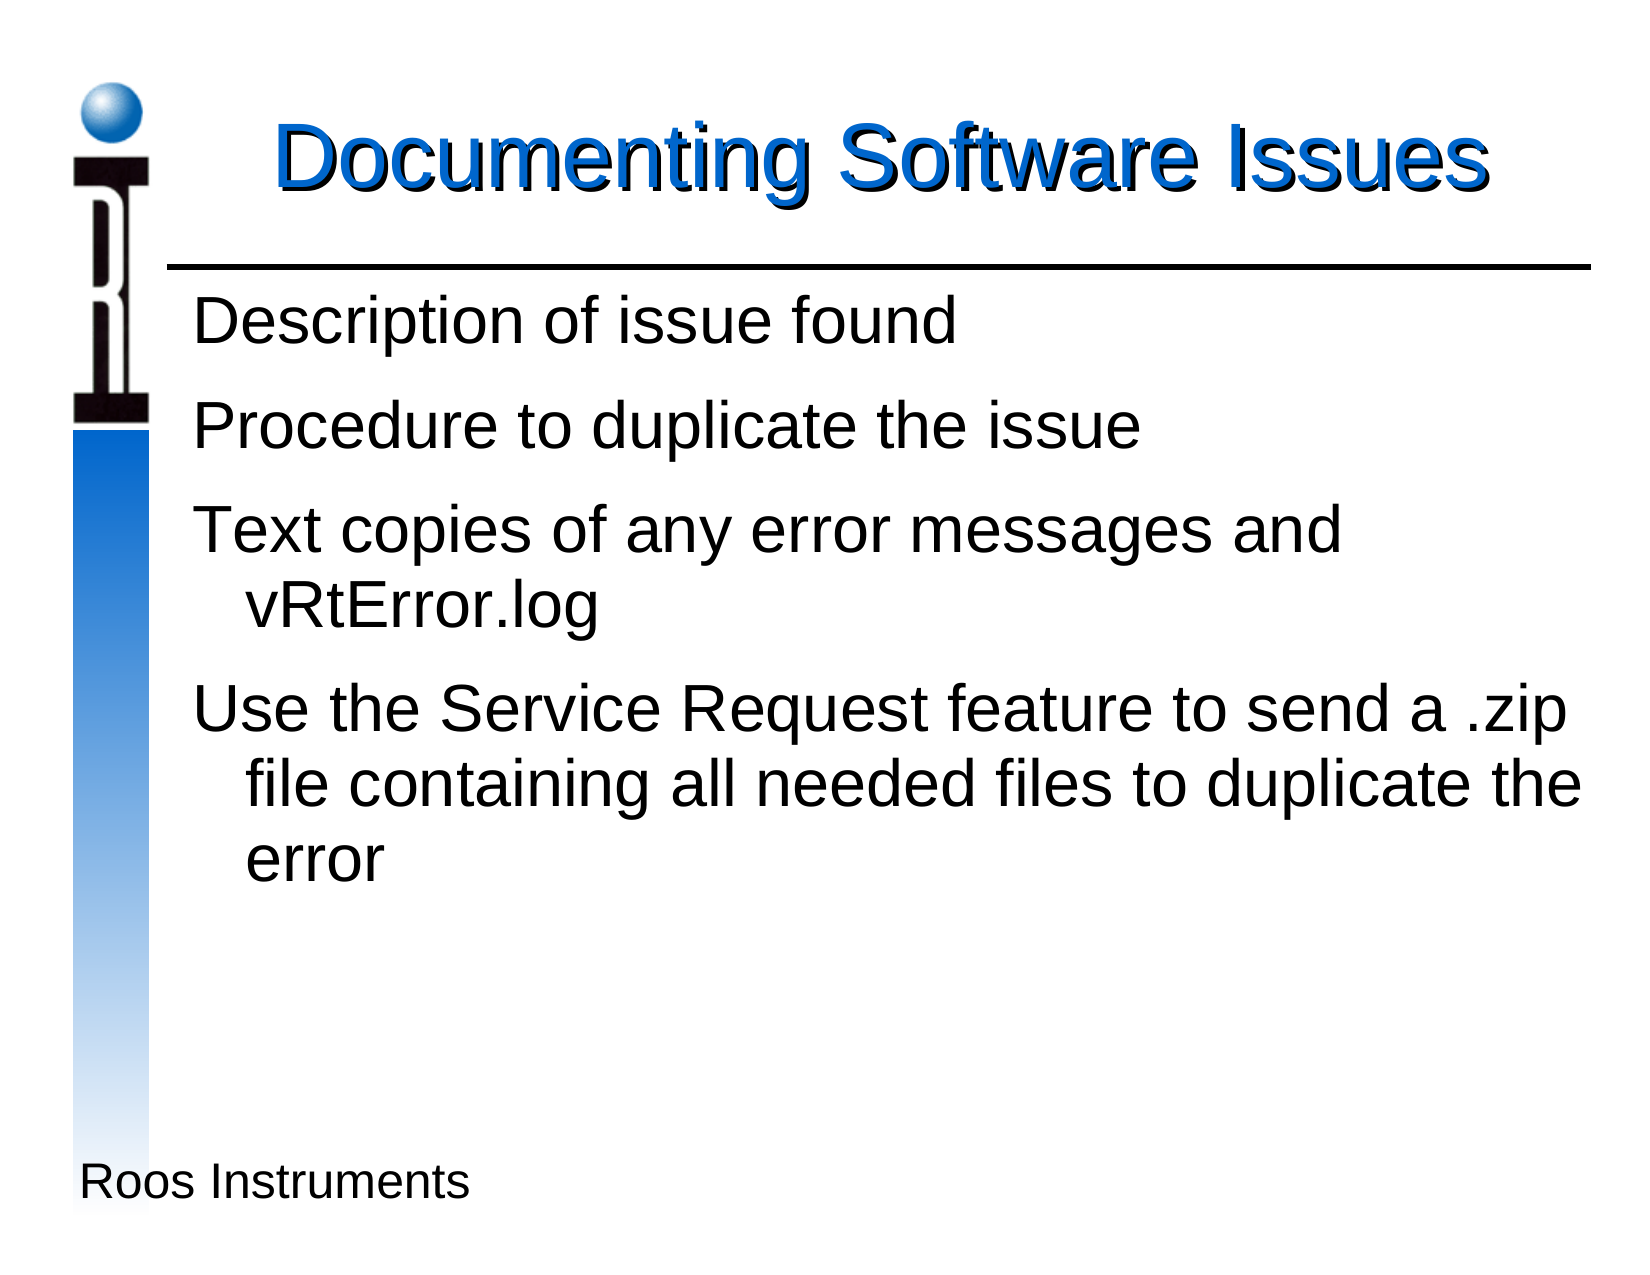

# Documenting Software Issues
Description of issue found
Procedure to duplicate the issue
Text copies of any error messages and vRtError.log
Use the Service Request feature to send a .zip file containing all needed files to duplicate the error